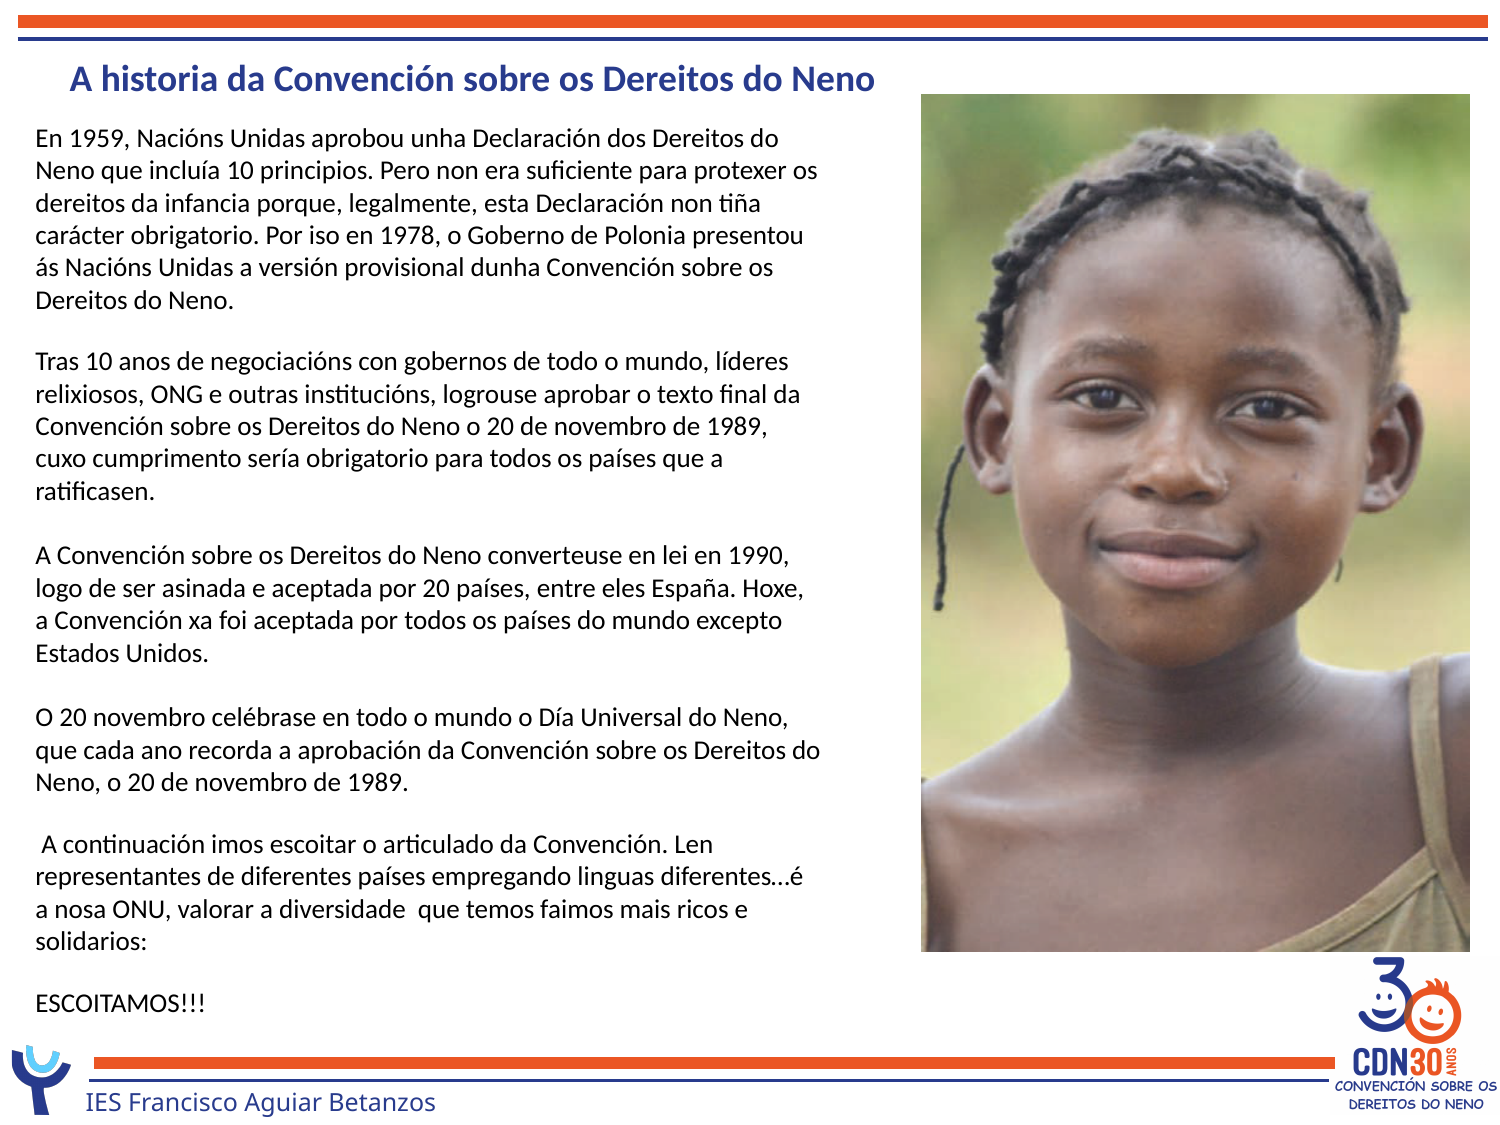

# A historia da Convención sobre os Dereitos do Neno
En 1959, Nacións Unidas aprobou unha Declaración dos Dereitos do Neno que incluía 10 principios. Pero non era suficiente para protexer os dereitos da infancia porque, legalmente, esta Declaración non tiña carácter obrigatorio. Por iso en 1978, o Goberno de Polonia presentou ás Nacións Unidas a versión provisional dunha Convención sobre os Dereitos do Neno.
Tras 10 anos de negociacións con gobernos de todo o mundo, líderes relixiosos, ONG e outras institucións, logrouse aprobar o texto final da Convención sobre os Dereitos do Neno o 20 de novembro de 1989, cuxo cumprimento sería obrigatorio para todos os países que a ratificasen.
A Convención sobre os Dereitos do Neno converteuse en lei en 1990, logo de ser asinada e aceptada por 20 países, entre eles España. Hoxe, a Convención xa foi aceptada por todos os países do mundo excepto Estados Unidos.
O 20 novembro celébrase en todo o mundo o Día Universal do Neno, que cada ano recorda a aprobación da Convención sobre os Dereitos do Neno, o 20 de novembro de 1989.
 A continuación imos escoitar o articulado da Convención. Len representantes de diferentes países empregando linguas diferentes…é a nosa ONU, valorar a diversidade que temos faimos mais ricos e solidarios:
ESCOITAMOS!!!